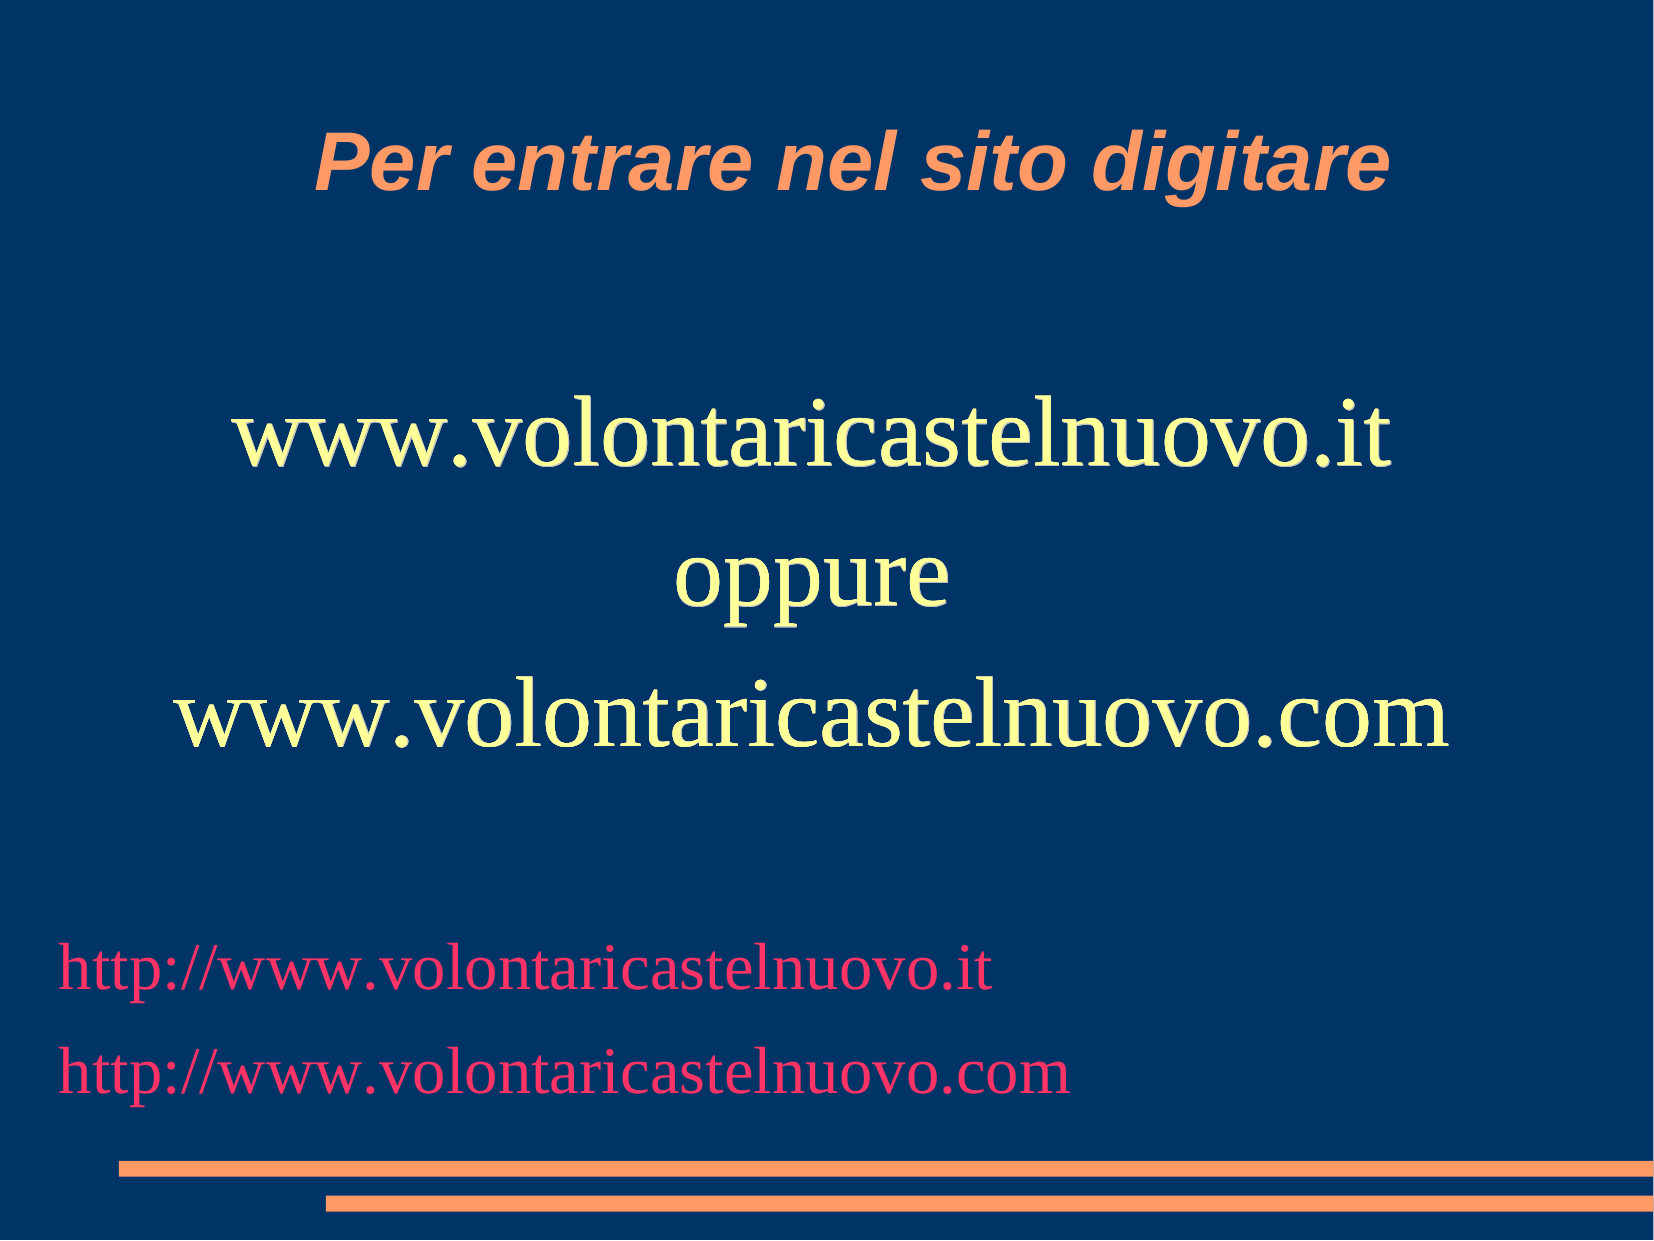

# Per entrare nel sito digitare
www.volontaricastelnuovo.it
oppure
www.volontaricastelnuovo.com
www.volontaricastelnuovo.it
oppure
www.volontaricastelnuovo.com
www.volontaricastelnuovo.it
oppure
www.volontaricastelnuovo.com
http://www.volontaricastelnuovo.it
http://www.volontaricastelnuovo.com